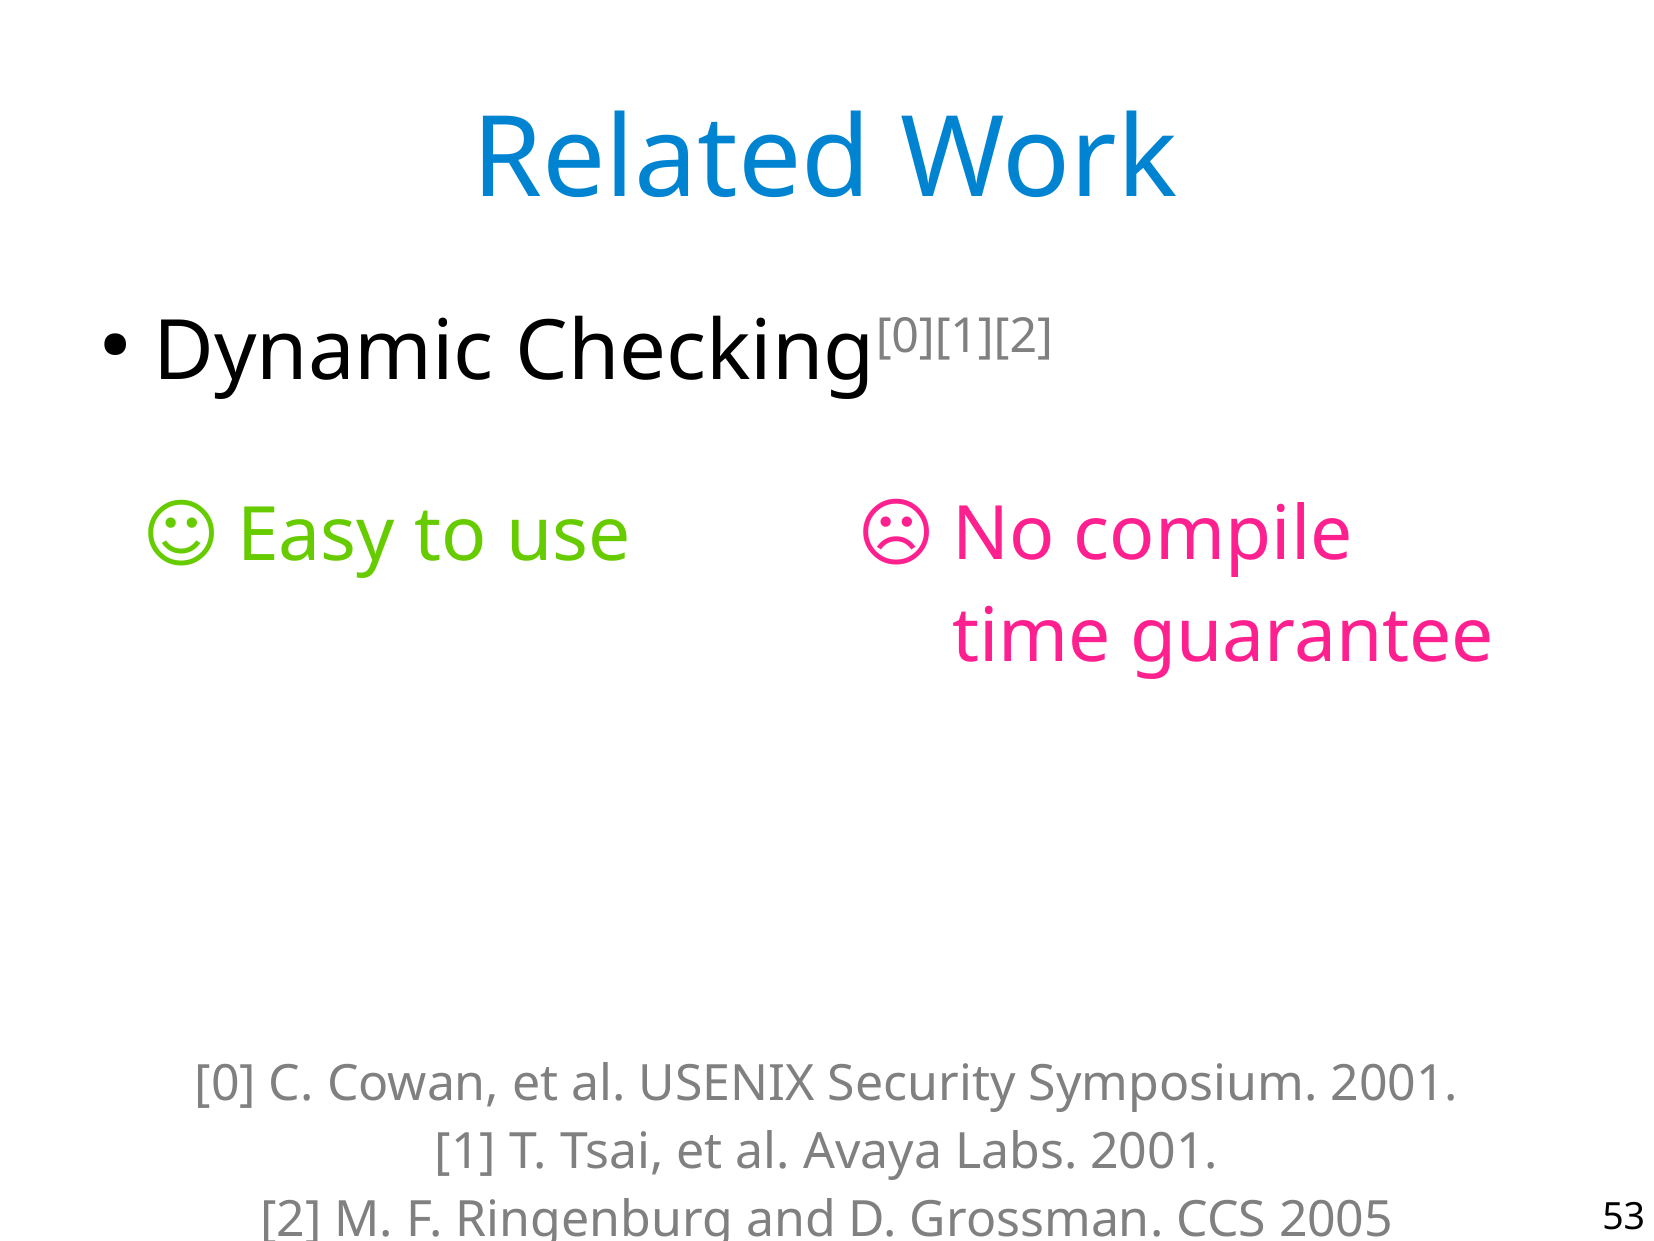

# Related Work
Dynamic Checking[0][1][2]
☹
No compile
time guarantee
☺
Easy to use
[0] C. Cowan, et al. USENIX Security Symposium. 2001.
[1] T. Tsai, et al. Avaya Labs. 2001.
[2] M. F. Ringenburg and D. Grossman. CCS 2005
53